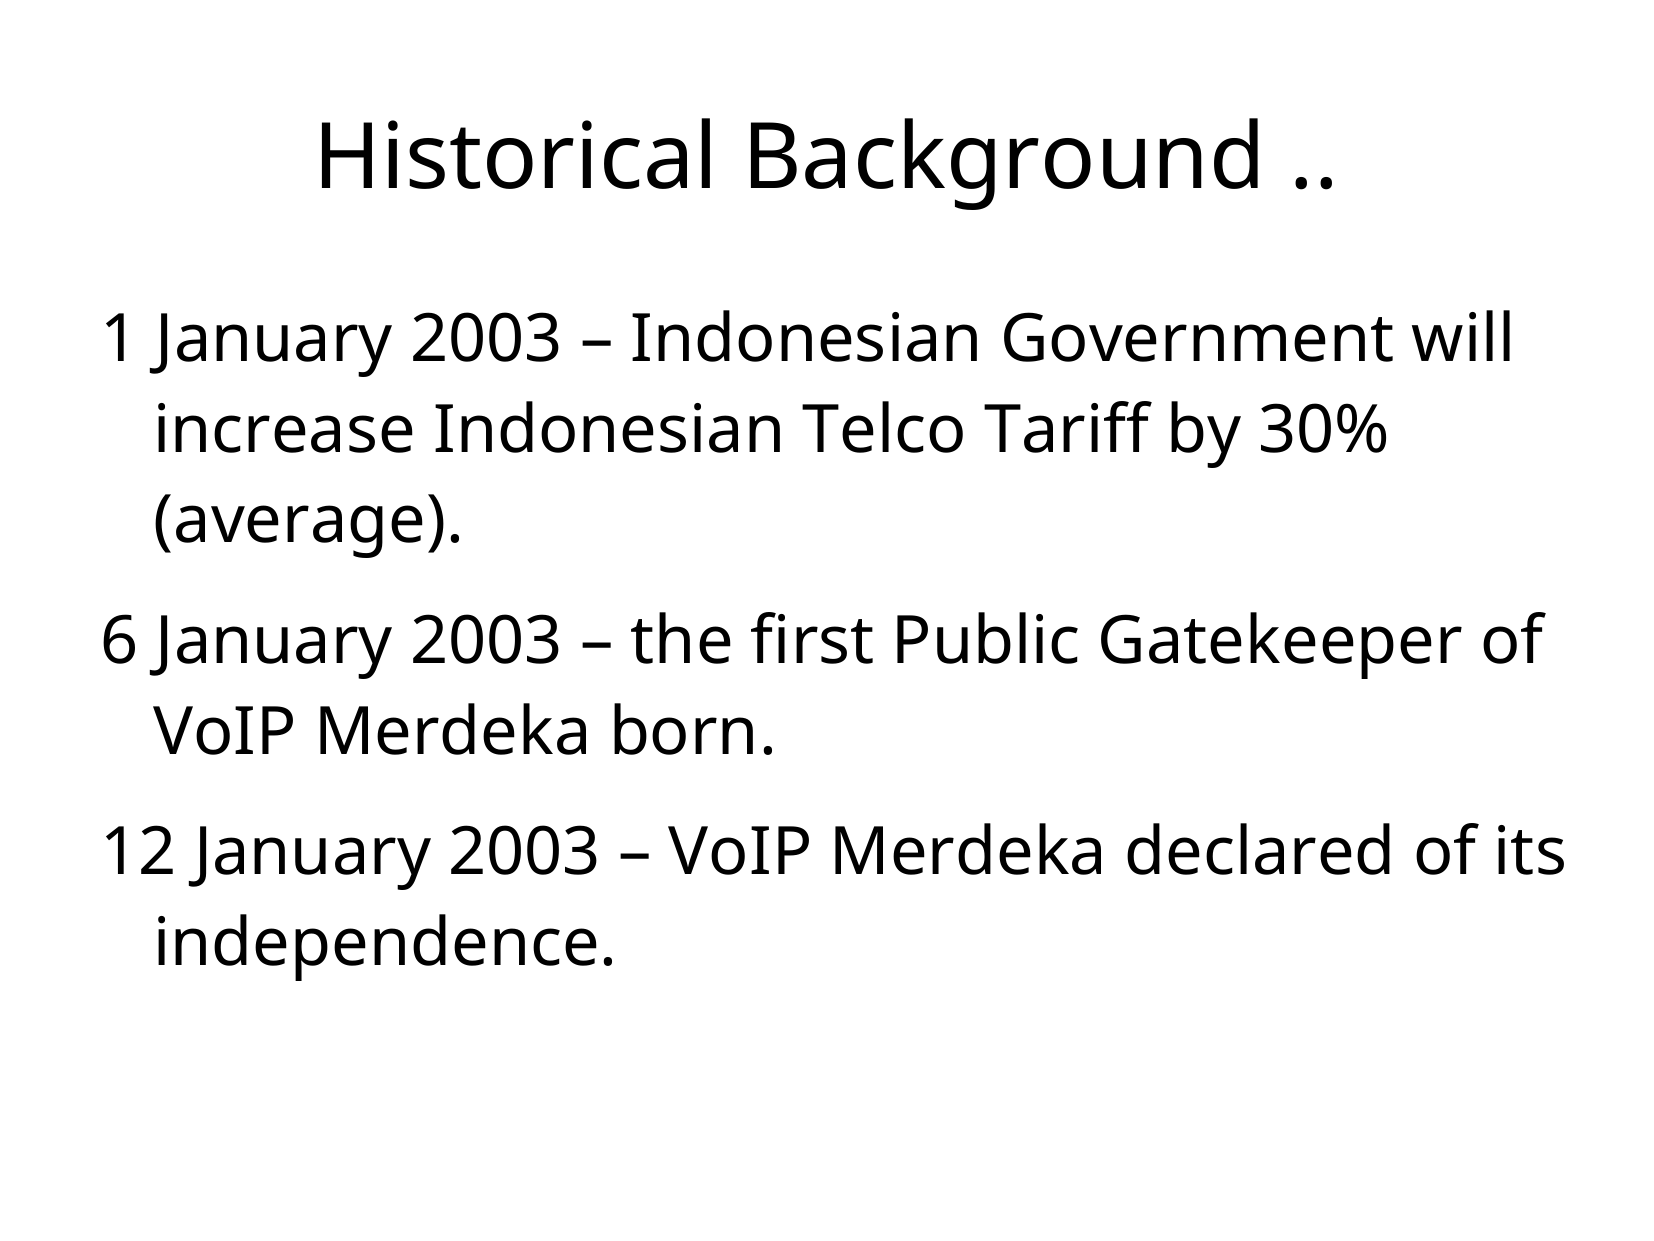

# Historical Background ..
1 January 2003 – Indonesian Government will increase Indonesian Telco Tariff by 30% (average).
6 January 2003 – the first Public Gatekeeper of VoIP Merdeka born.
12 January 2003 – VoIP Merdeka declared of its independence.